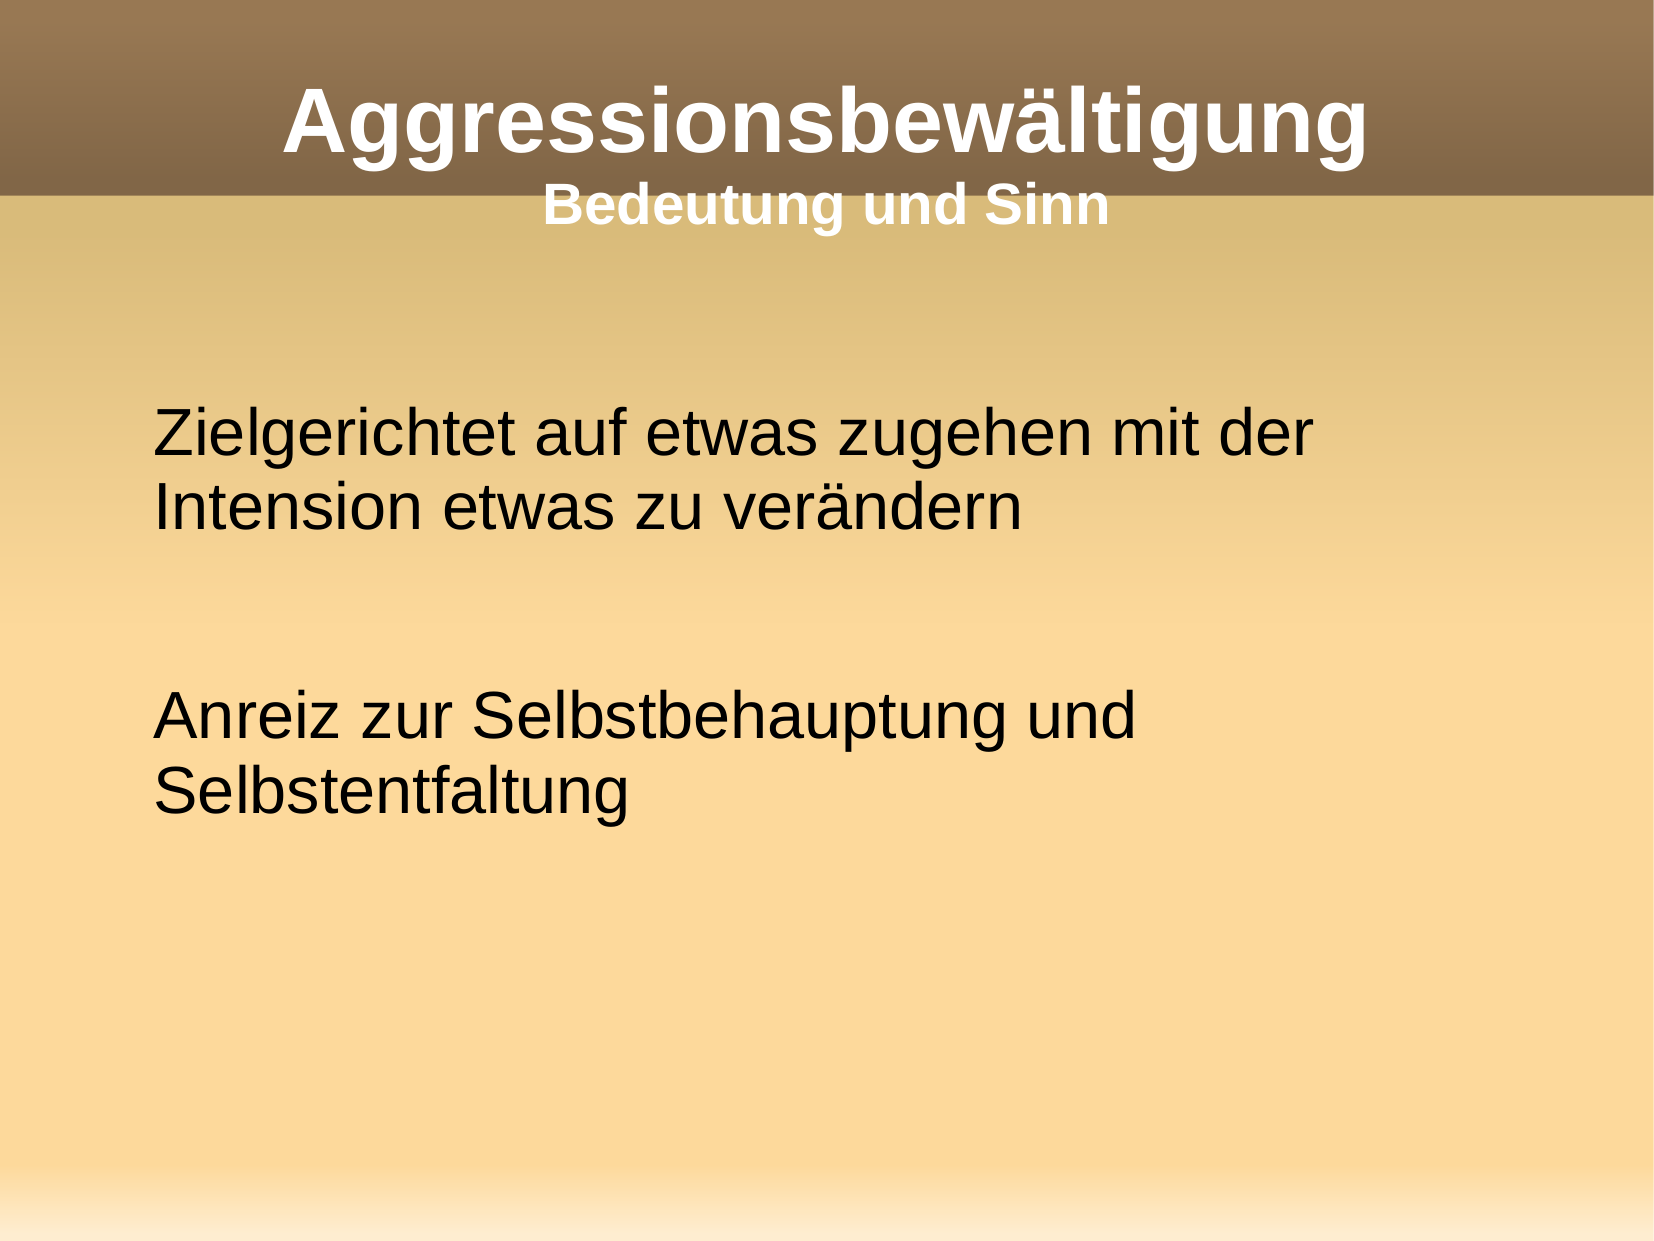

# Aggressionsbewältigung Bedeutung und Sinn
Zielgerichtet auf etwas zugehen mit der Intension etwas zu verändern
Anreiz zur Selbstbehauptung und Selbstentfaltung